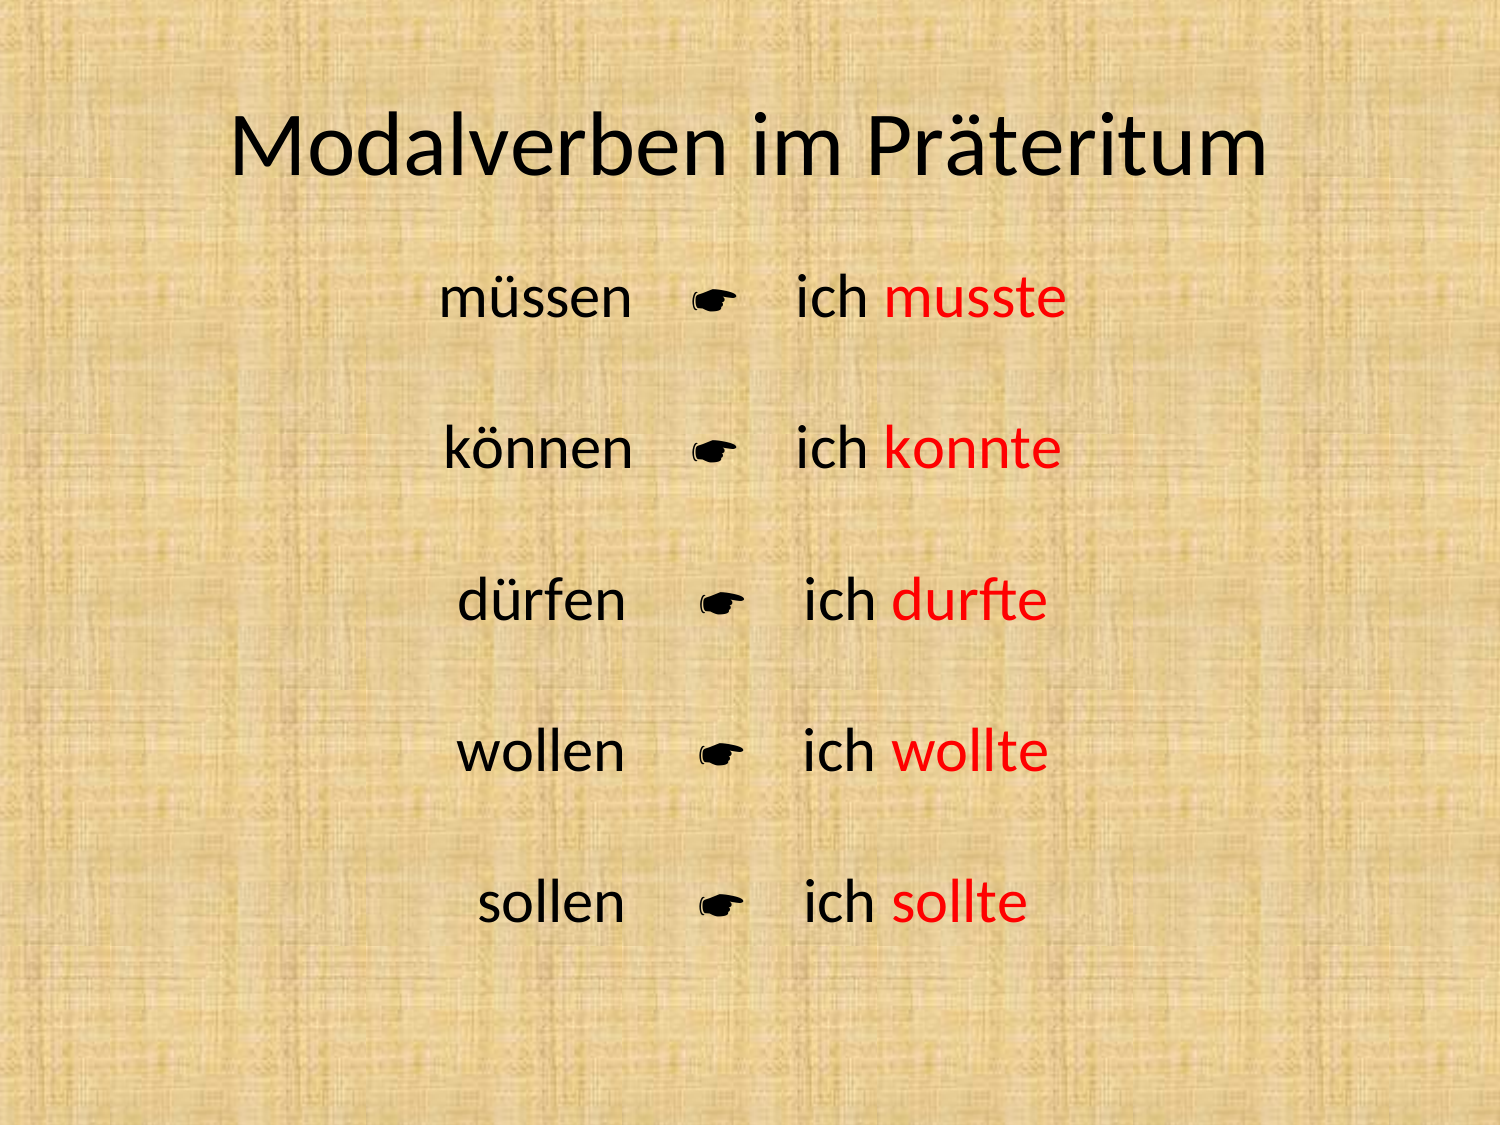

# Modalverben im Präteritum
müssen  ich musste
können  ich konnte
dürfen  ich durfte
wollen  ich wollte
sollen  ich sollte